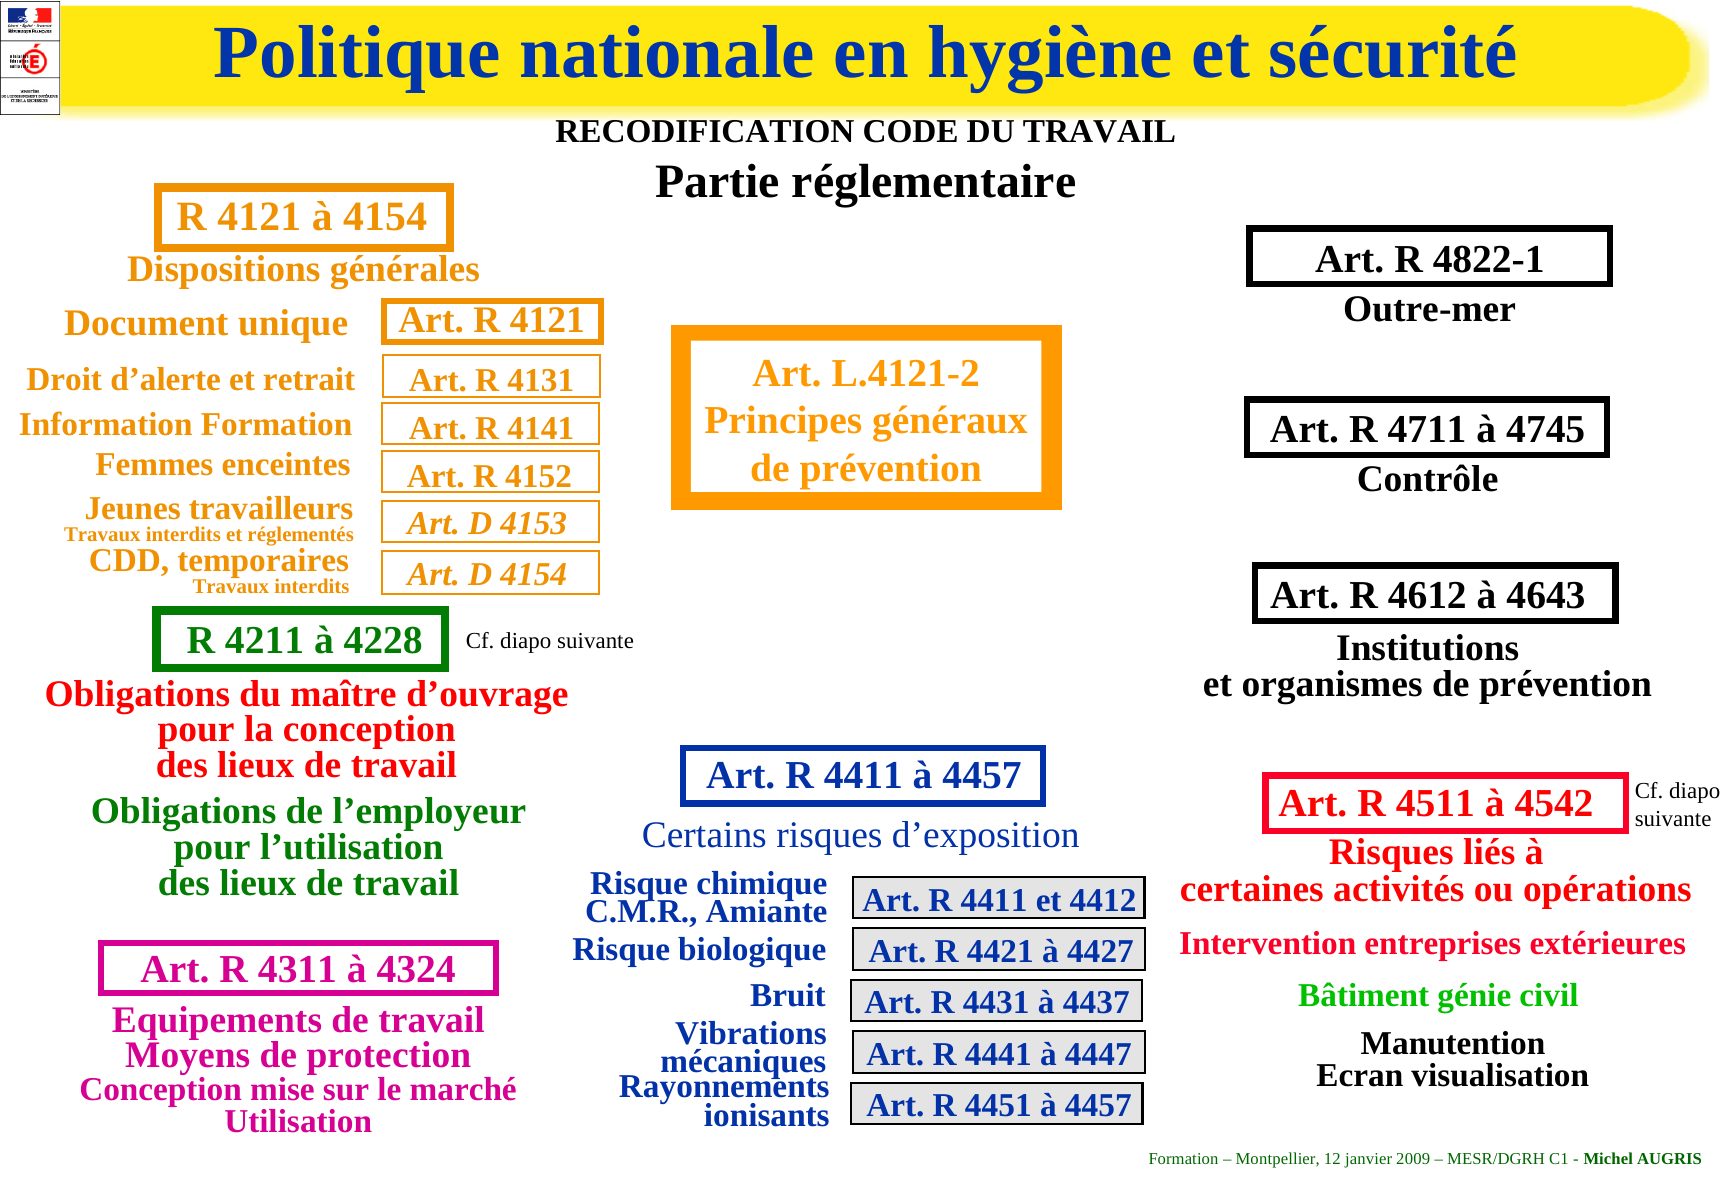

Politique nationale en hygiène et sécurité
RECODIFICATION CODE DU TRAVAIL
Partie réglementaire
R 4121 à 4154
Dispositions générales
Art. R 4121
Document unique
Art. R 4131
Art. R 4141
Femmes enceintes
Art. R 4152
Jeunes travailleurs
Travaux interdits et réglementés
Art. D 4153
CDD, temporaires
Travaux interdits
Art. D 4154
Information Formation
Droit d’alerte et retrait
Art. R 4822-1
Outre-mer
Art. L.4121-2
Principes généraux
de prévention
Art. R 4711 à 4745
Contrôle
Art. R 4612 à 4643
Institutions
et organismes de prévention
R 4211 à 4228
Obligations du maître d’ouvrage
pour la conception
des lieux de travail
Obligations de l’employeur
pour l’utilisation
des lieux de travail
Cf. diapo suivante
Art. R 4411 à 4457
Certains risques d’exposition
Risque chimique
C.M.R., Amiante
Art. R 4411 et 4412
Art. R 4421 à 4427
Risque biologique
Bruit
Art. R 4431 à 4437
Vibrations
mécaniques
Art. R 4441 à 4447
Rayonnements
ionisants
Art. R 4451 à 4457
Cf. diapo
suivante
Art. R 4511 à 4542
Risques liés à
certaines activités ou opérations
Intervention entreprises extérieures
Art. R 4311 à 4324
Equipements de travail
Moyens de protection
Conception mise sur le marché
Utilisation
Bâtiment génie civil
Manutention
Ecran visualisation